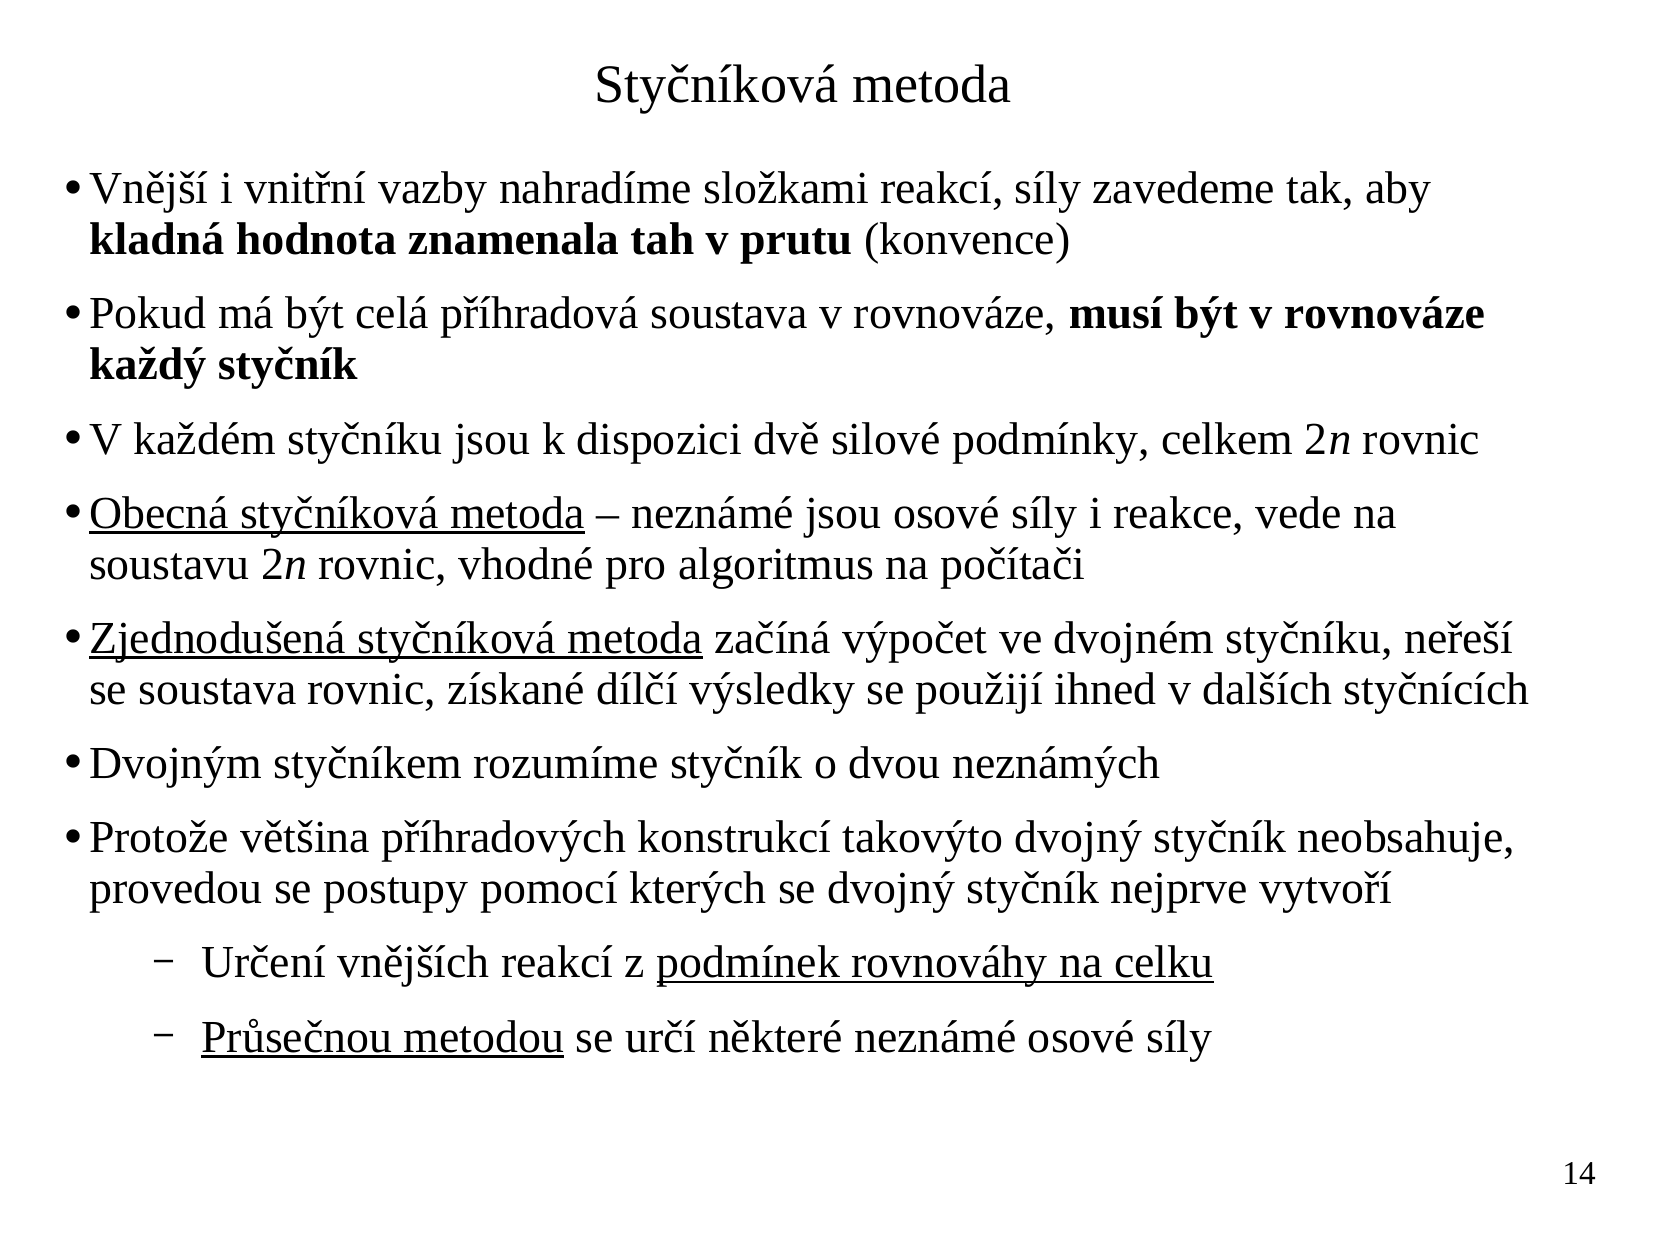

# Styčníková metoda
Vnější i vnitřní vazby nahradíme složkami reakcí, síly zavedeme tak, aby kladná hodnota znamenala tah v prutu (konvence)
Pokud má být celá příhradová soustava v rovnováze, musí být v rovnováze každý styčník
V každém styčníku jsou k dispozici dvě silové podmínky, celkem 2n rovnic
Obecná styčníková metoda – neznámé jsou osové síly i reakce, vede na soustavu 2n rovnic, vhodné pro algoritmus na počítači
Zjednodušená styčníková metoda začíná výpočet ve dvojném styčníku, neřeší se soustava rovnic, získané dílčí výsledky se použijí ihned v dalších styčnících
Dvojným styčníkem rozumíme styčník o dvou neznámých
Protože většina příhradových konstrukcí takovýto dvojný styčník neobsahuje, provedou se postupy pomocí kterých se dvojný styčník nejprve vytvoří
Určení vnějších reakcí z podmínek rovnováhy na celku
Průsečnou metodou se určí některé neznámé osové síly
14